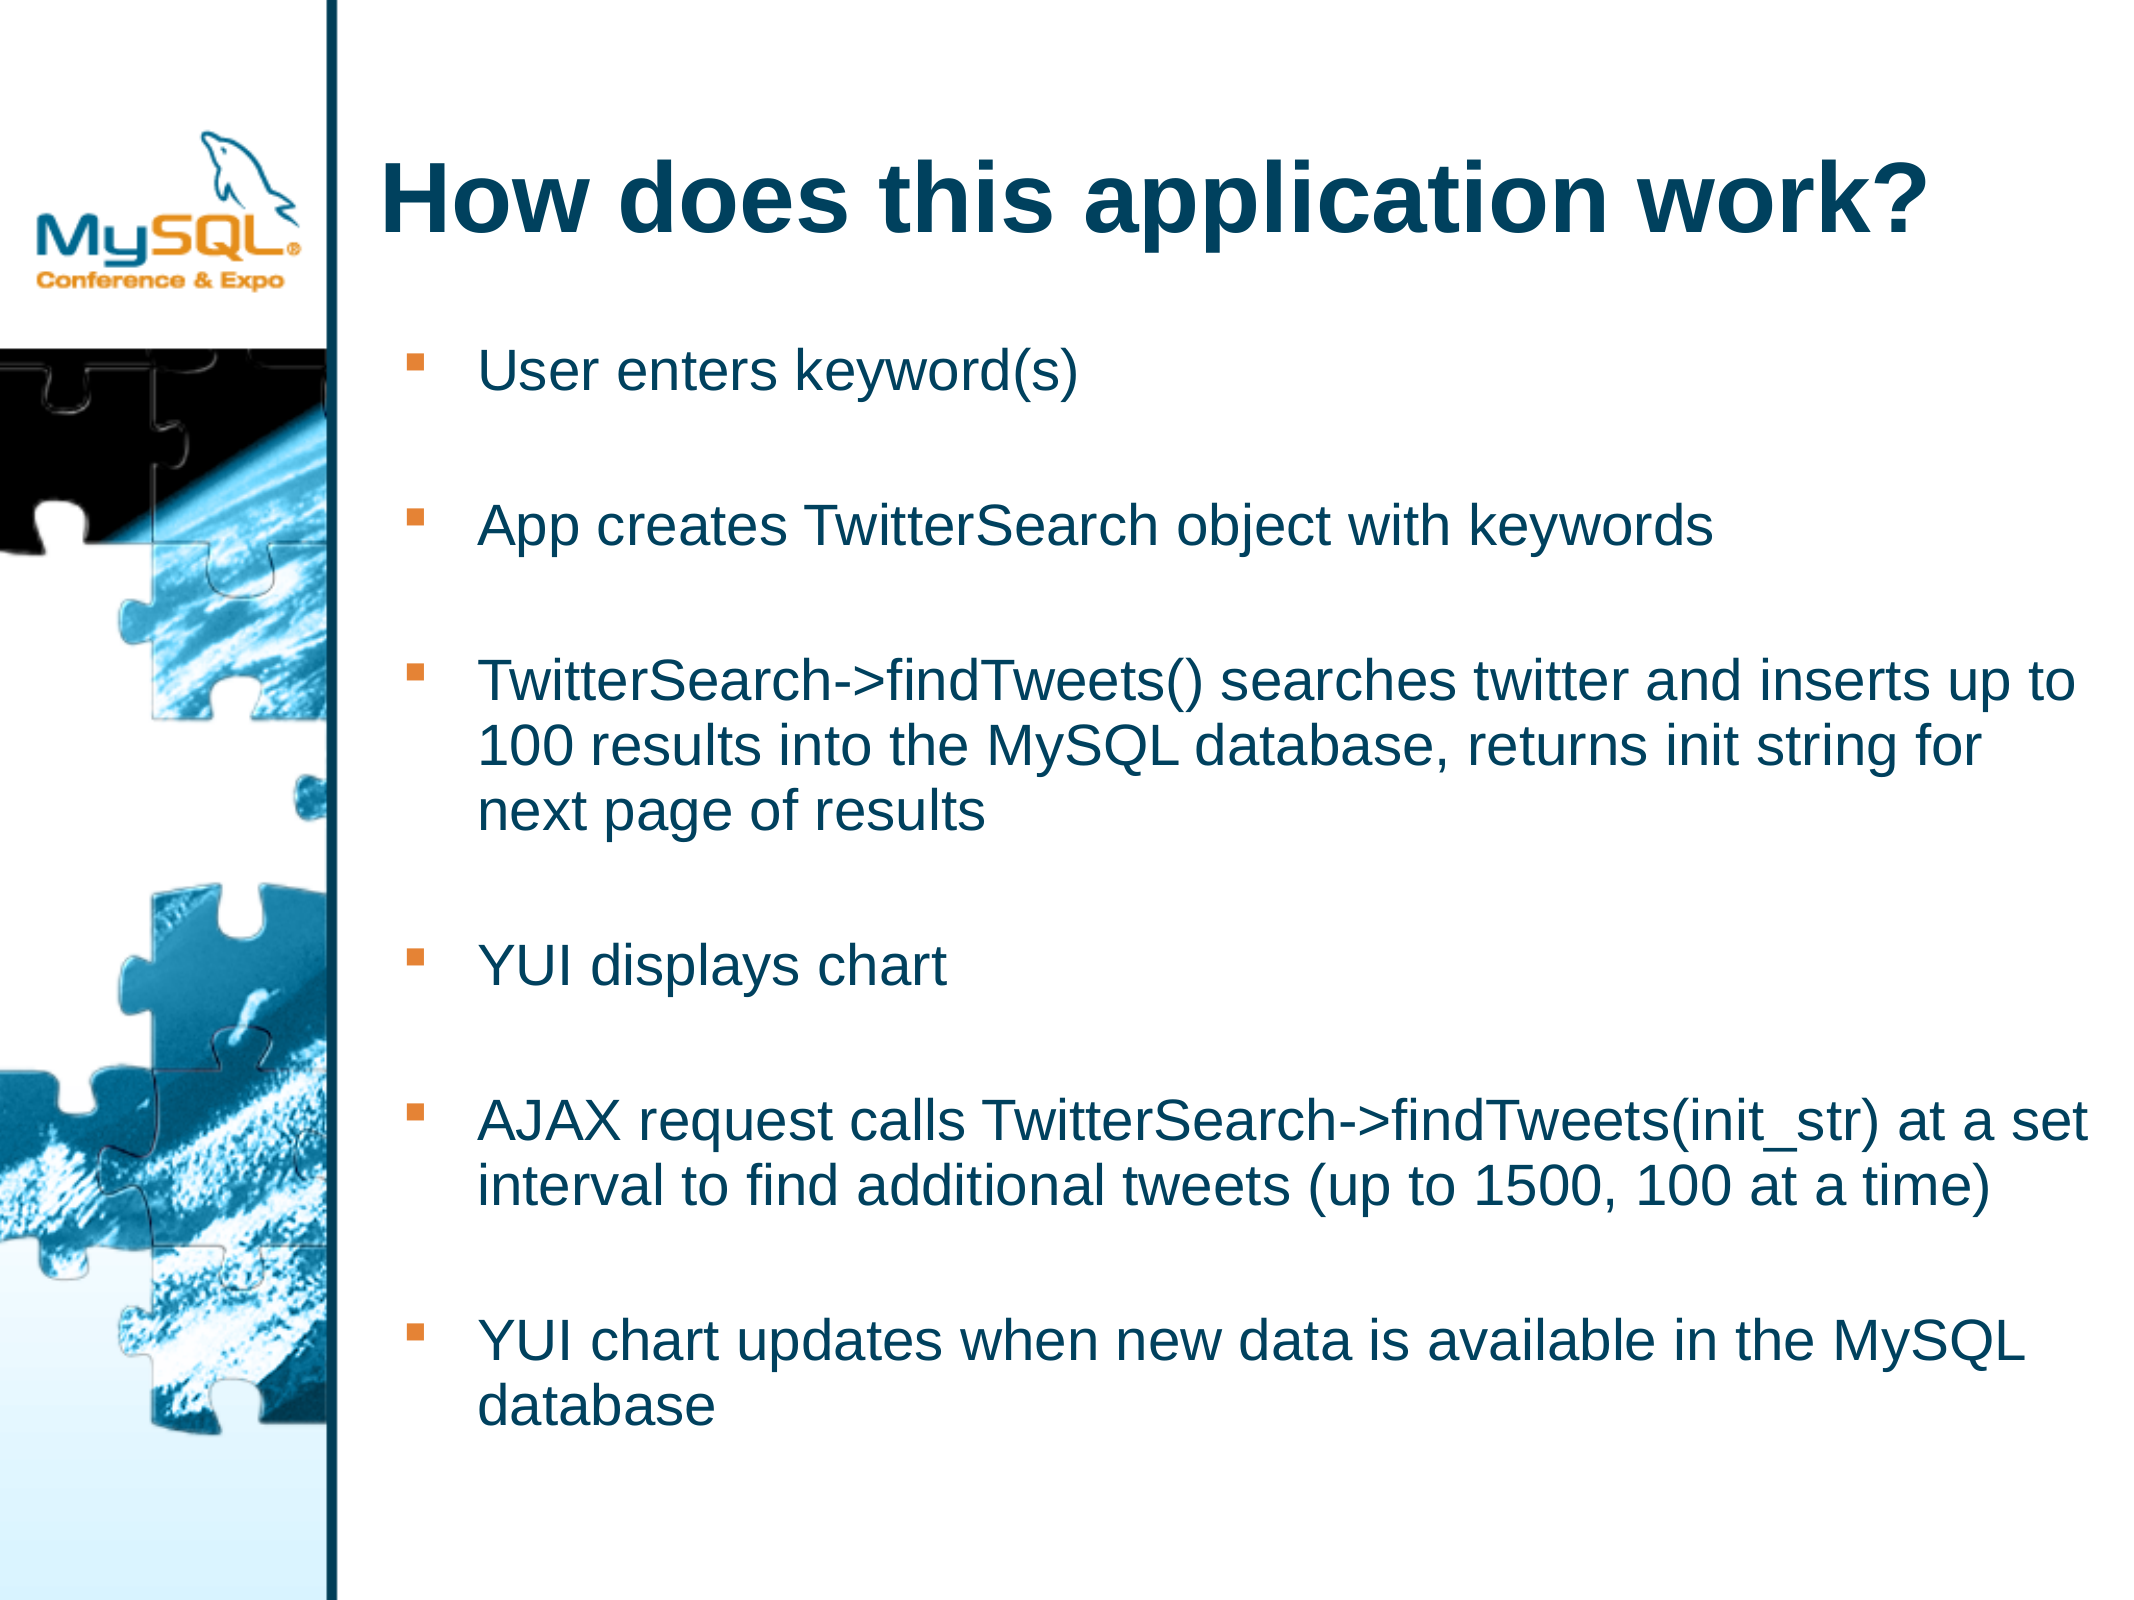

# How does this application work?
User enters keyword(s)
App creates TwitterSearch object with keywords
TwitterSearch->findTweets() searches twitter and inserts up to 100 results into the MySQL database, returns init string for next page of results
YUI displays chart
AJAX request calls TwitterSearch->findTweets(init_str) at a set interval to find additional tweets (up to 1500, 100 at a time)
YUI chart updates when new data is available in the MySQL database